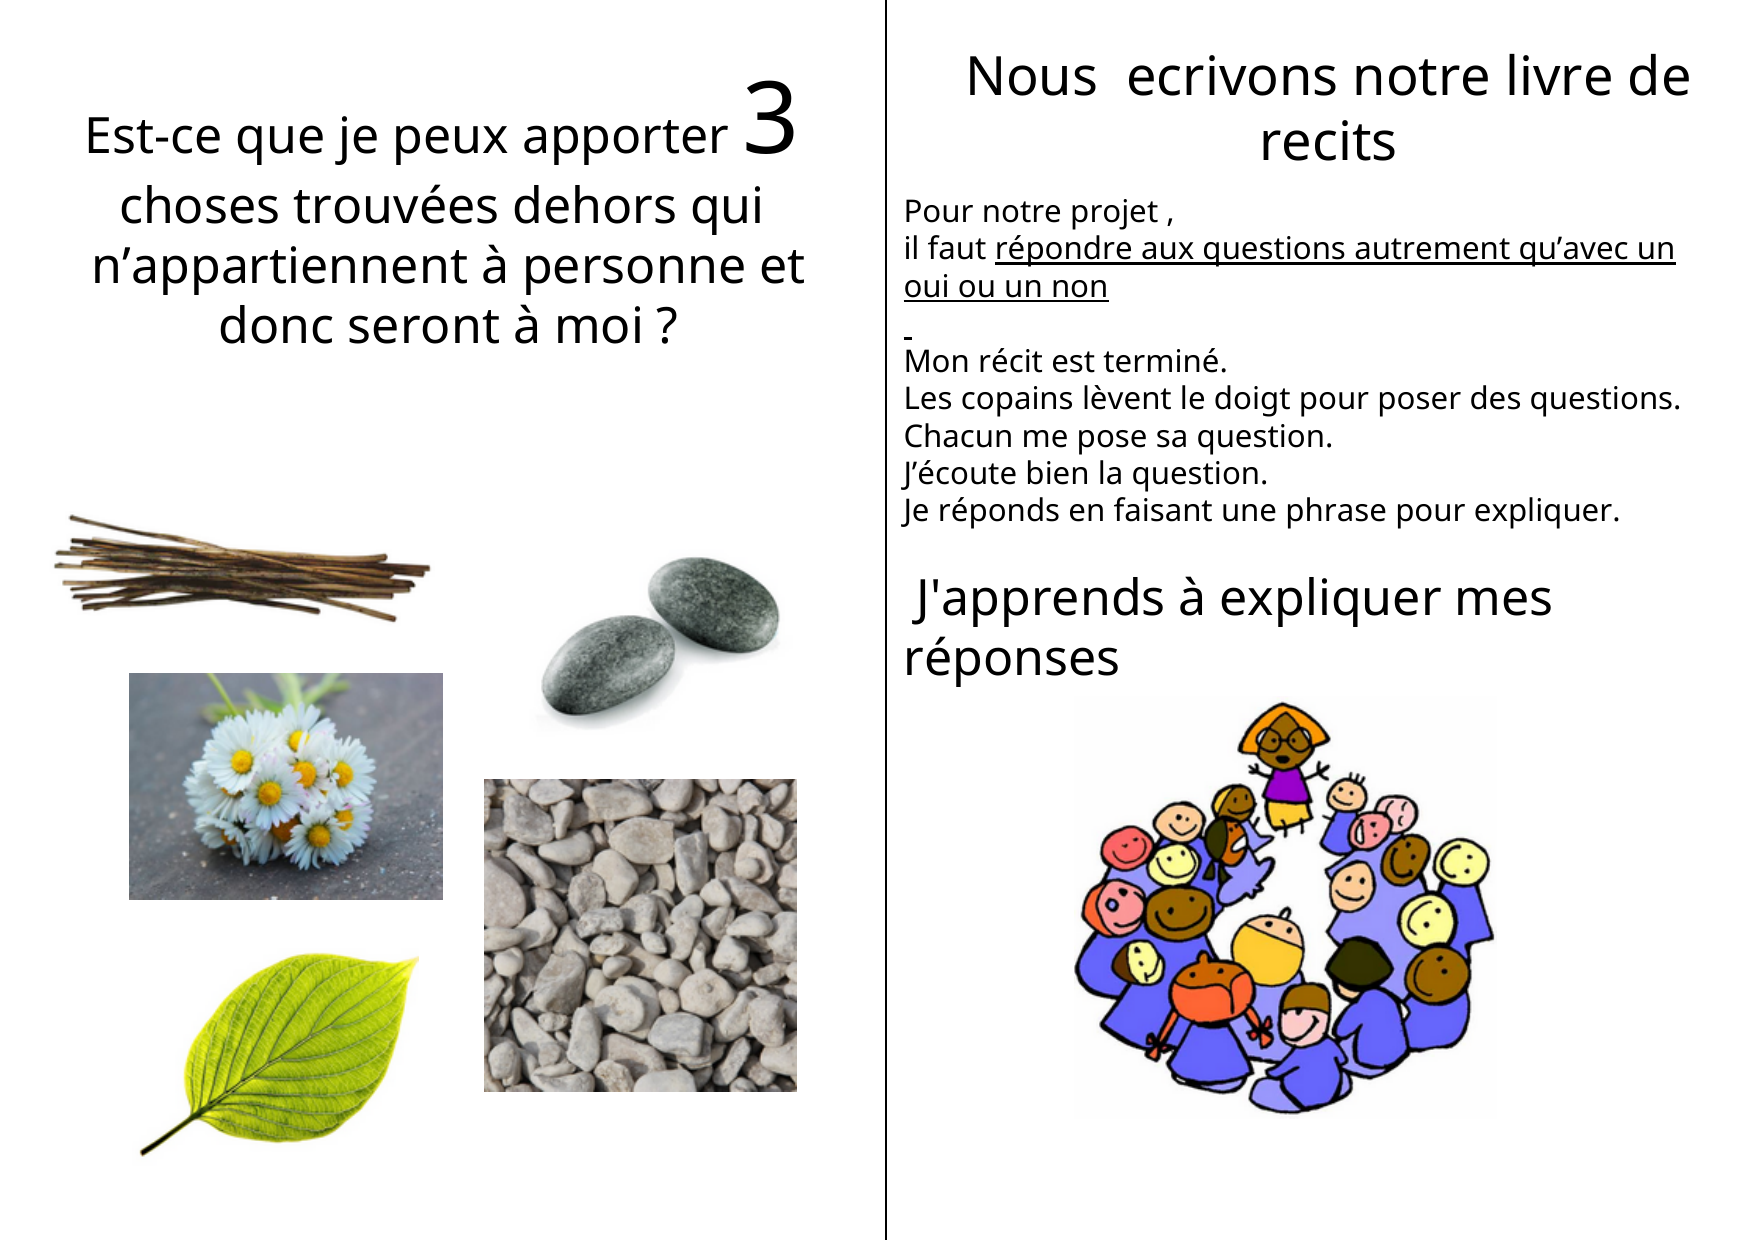

Nous ecrivons notre livre de recits
Est-ce que je peux apporter 3 choses trouvées dehors qui
n’appartiennent à personne et donc seront à moi ?
Pour notre projet ,
il faut répondre aux questions autrement qu’avec un oui ou un non
Mon récit est terminé.
Les copains lèvent le doigt pour poser des questions.
Chacun me pose sa question.
J’écoute bien la question.
Je réponds en faisant une phrase pour expliquer.
 J'apprends à expliquer mes réponses